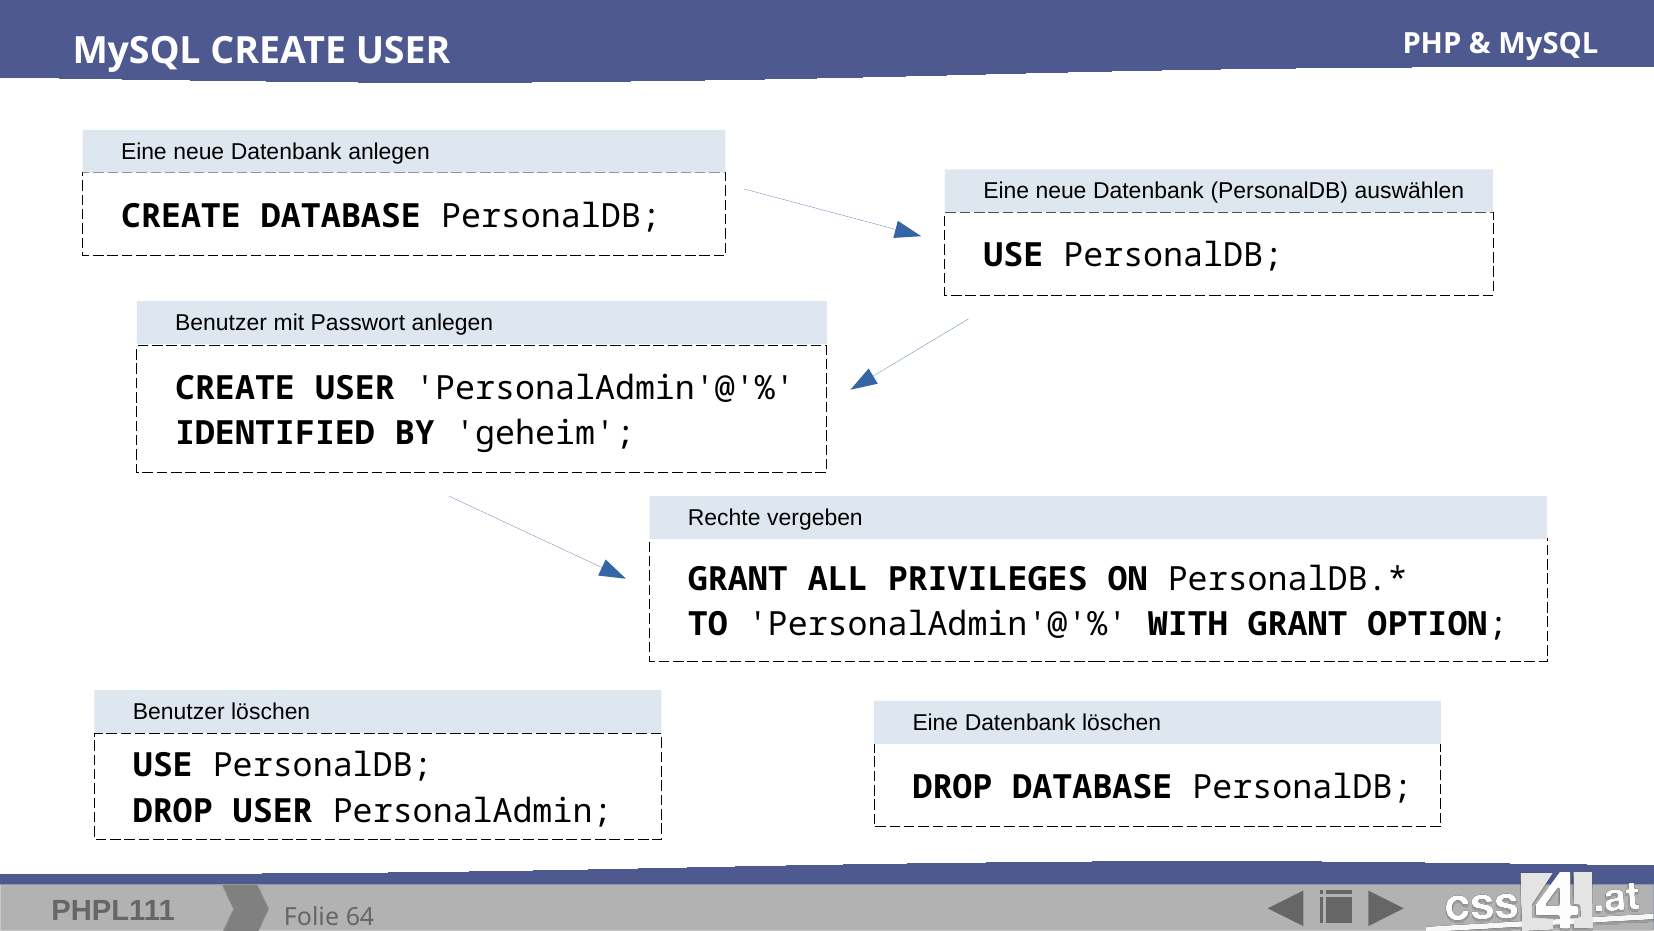

PHP & MySQL
MySQL CREATE USER
Eine neue Datenbank anlegen
Eine neue Datenbank (PersonalDB) auswählen
CREATE DATABASE PersonalDB;
USE PersonalDB;
Benutzer mit Passwort anlegen
CREATE USER 'PersonalAdmin'@'%'
IDENTIFIED BY 'geheim';
Rechte vergeben
GRANT ALL PRIVILEGES ON PersonalDB.*
TO 'PersonalAdmin'@'%' WITH GRANT OPTION;
Benutzer löschen
Eine Datenbank löschen
USE PersonalDB;
DROP USER PersonalAdmin;
DROP DATABASE PersonalDB;
PHPL111
Folie